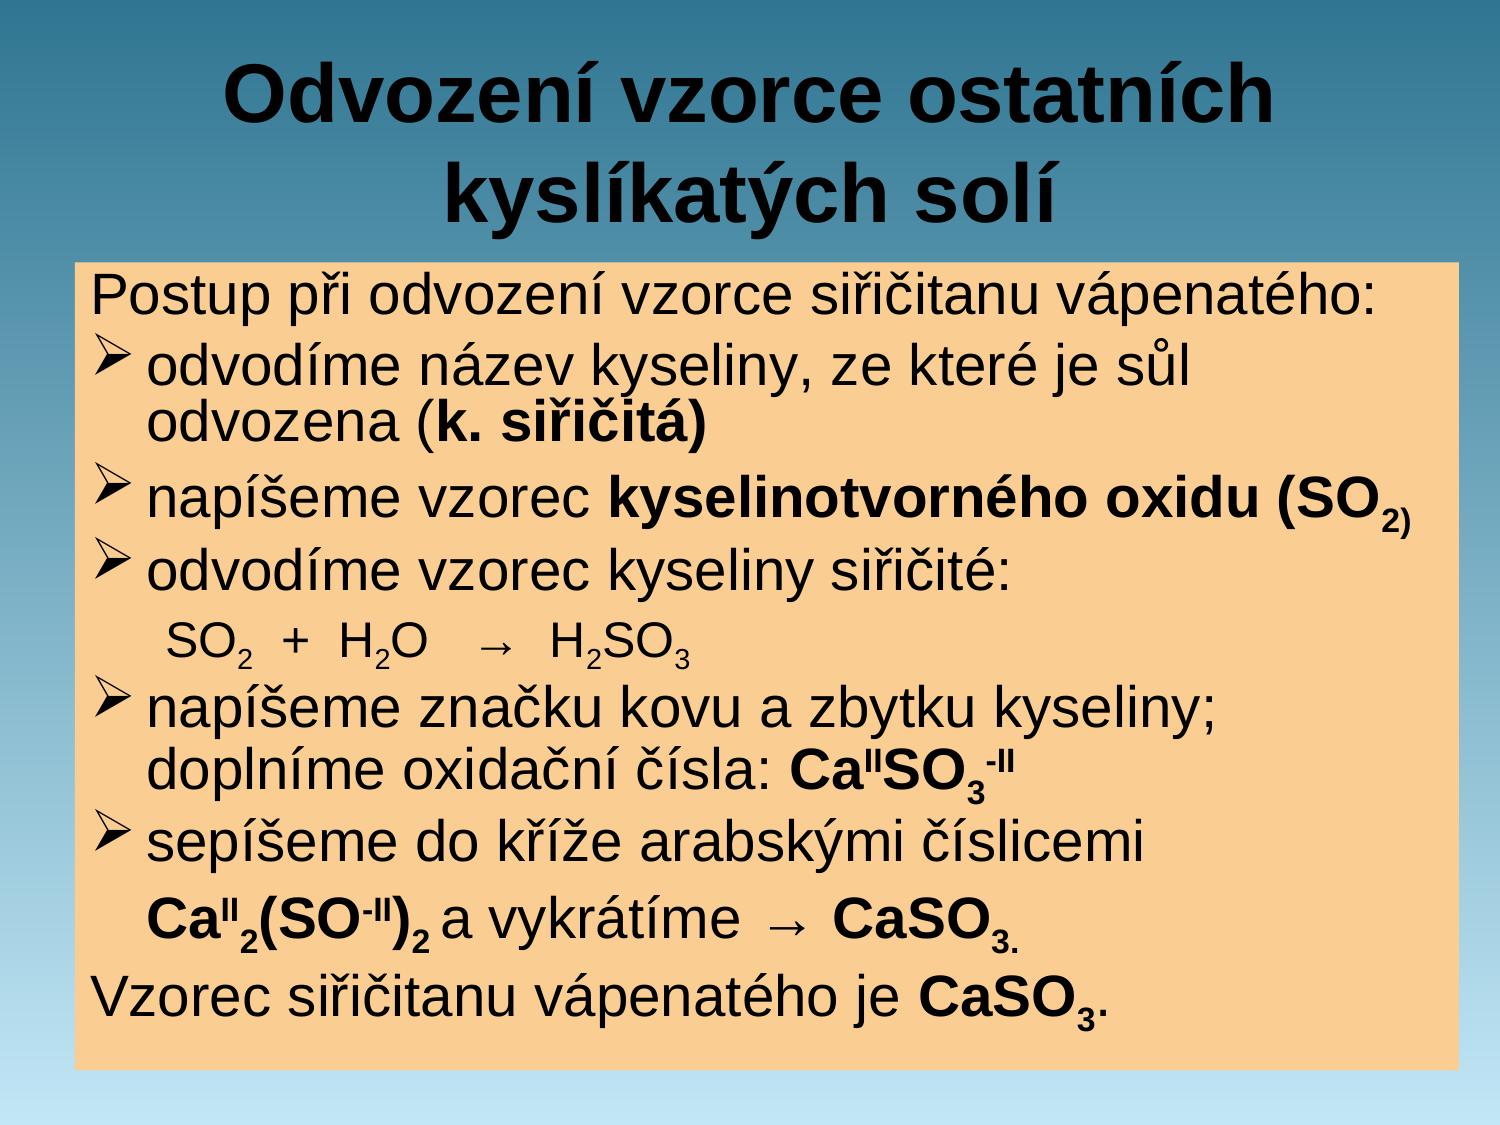

# Odvození vzorce ostatních kyslíkatých solí
Postup při odvození vzorce siřičitanu vápenatého:
odvodíme název kyseliny, ze které je sůl odvozena (k. siřičitá)
napíšeme vzorec kyselinotvorného oxidu (SO2)
odvodíme vzorec kyseliny siřičité:
SO2 + H2O → H2SO3
napíšeme značku kovu a zbytku kyseliny; doplníme oxidační čísla: CaIISO3-II
sepíšeme do kříže arabskými číslicemi
	CaII2(SO-II)2 a vykrátíme → CaSO3.
Vzorec siřičitanu vápenatého je CaSO3.